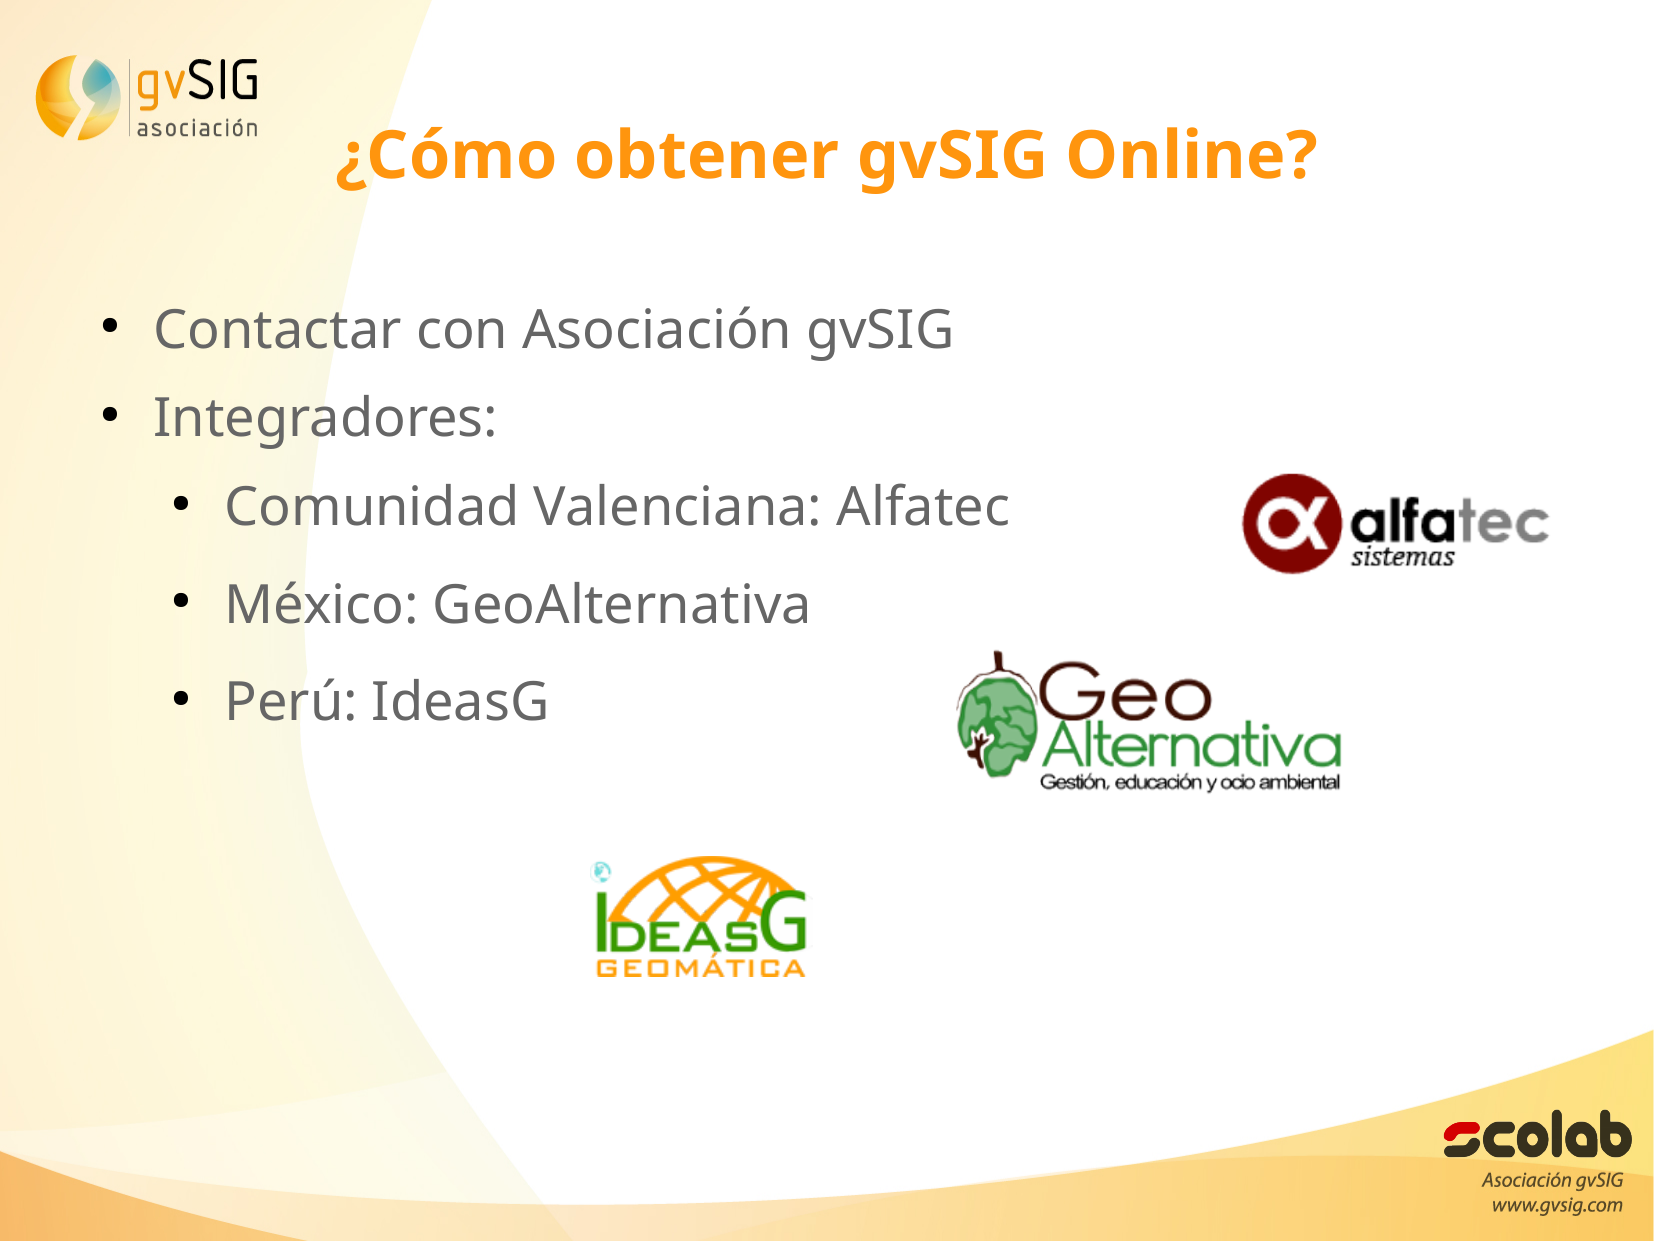

# ¿Cómo obtener gvSIG Online?
Contactar con Asociación gvSIG
Integradores:
Comunidad Valenciana: Alfatec
México: GeoAlternativa
Perú: IdeasG